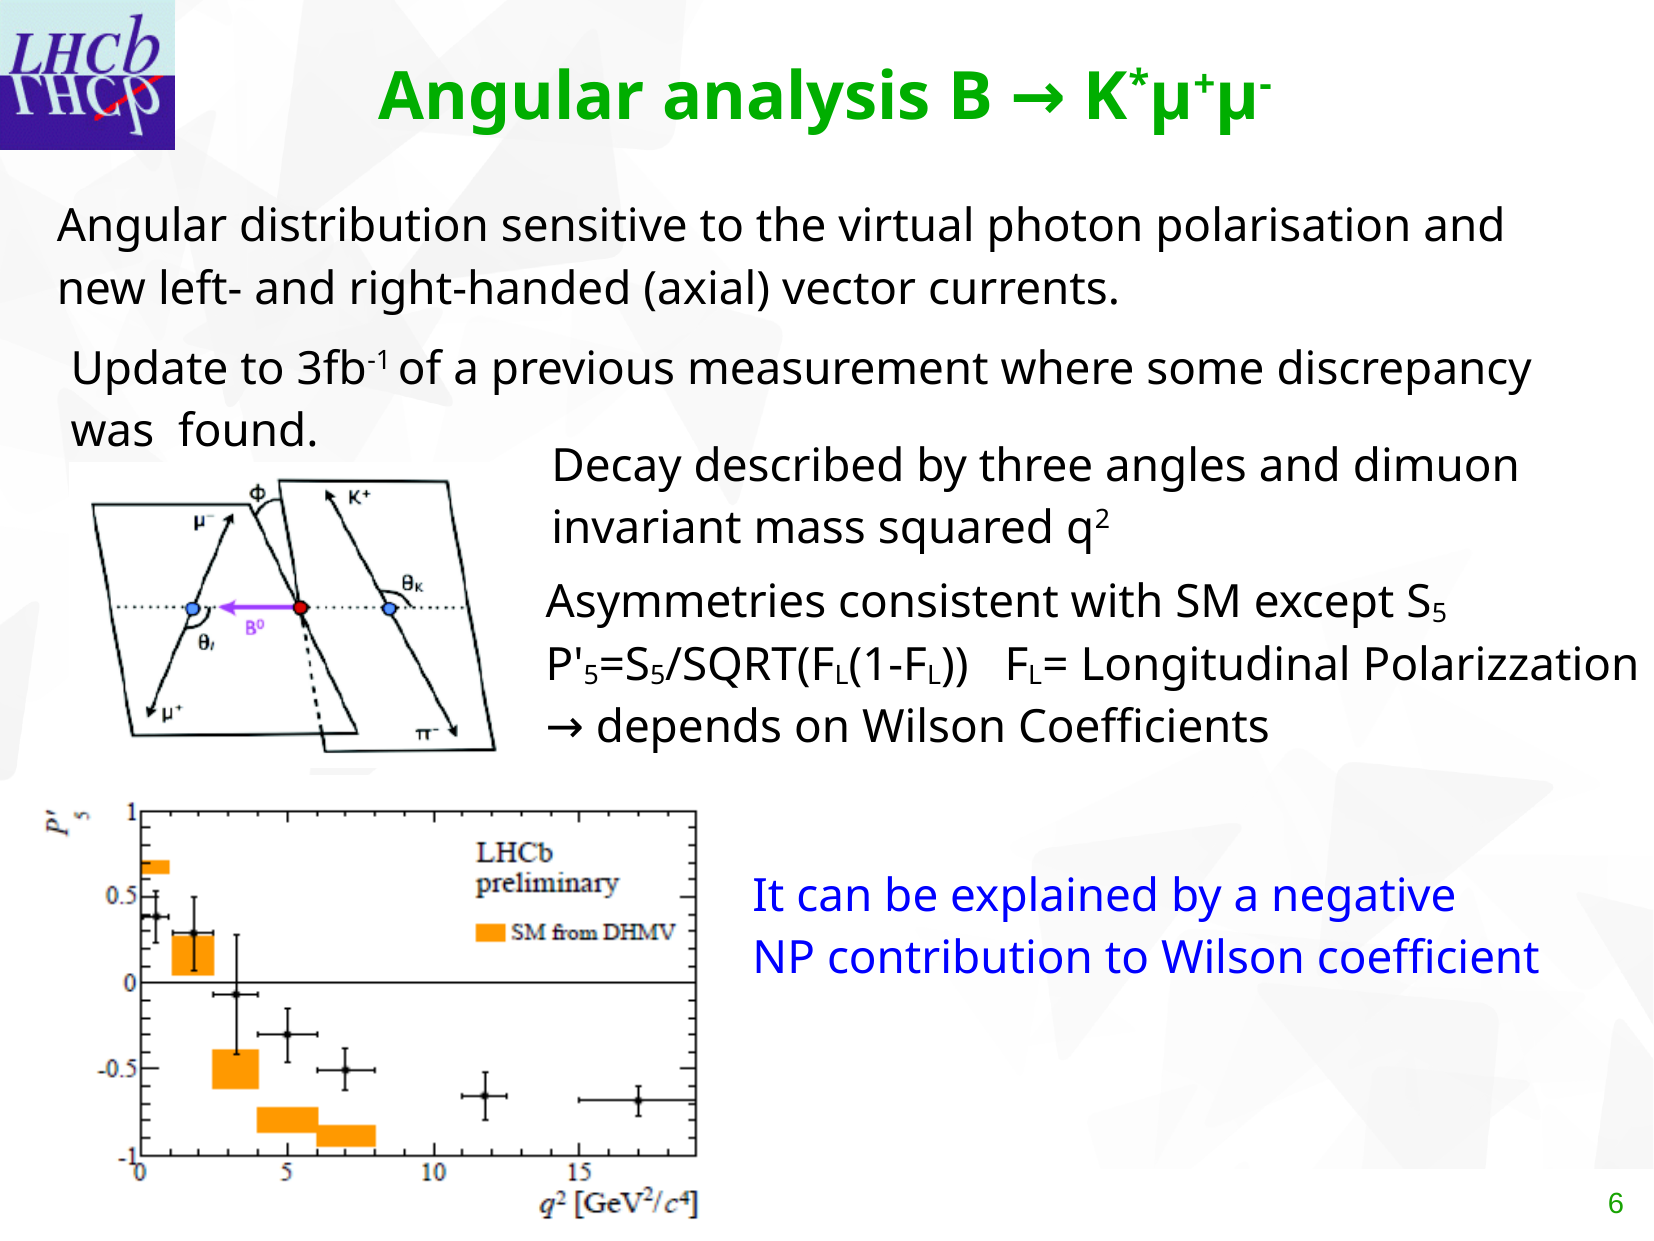

# Angular analysis B → K*μ+μ-
Angular distribution sensitive to the virtual photon polarisation and
new left- and right-handed (axial) vector currents.
Update to 3fb-1 of a previous measurement where some discrepancy was found.
Decay described by three angles and dimuon invariant mass squared q2
Asymmetries consistent with SM except S5
P'5=S5/SQRT(FL(1-FL)) FL= Longitudinal Polarizzation → depends on Wilson Coefficients
It can be explained by a negative
NP contribution to Wilson coefficient
6